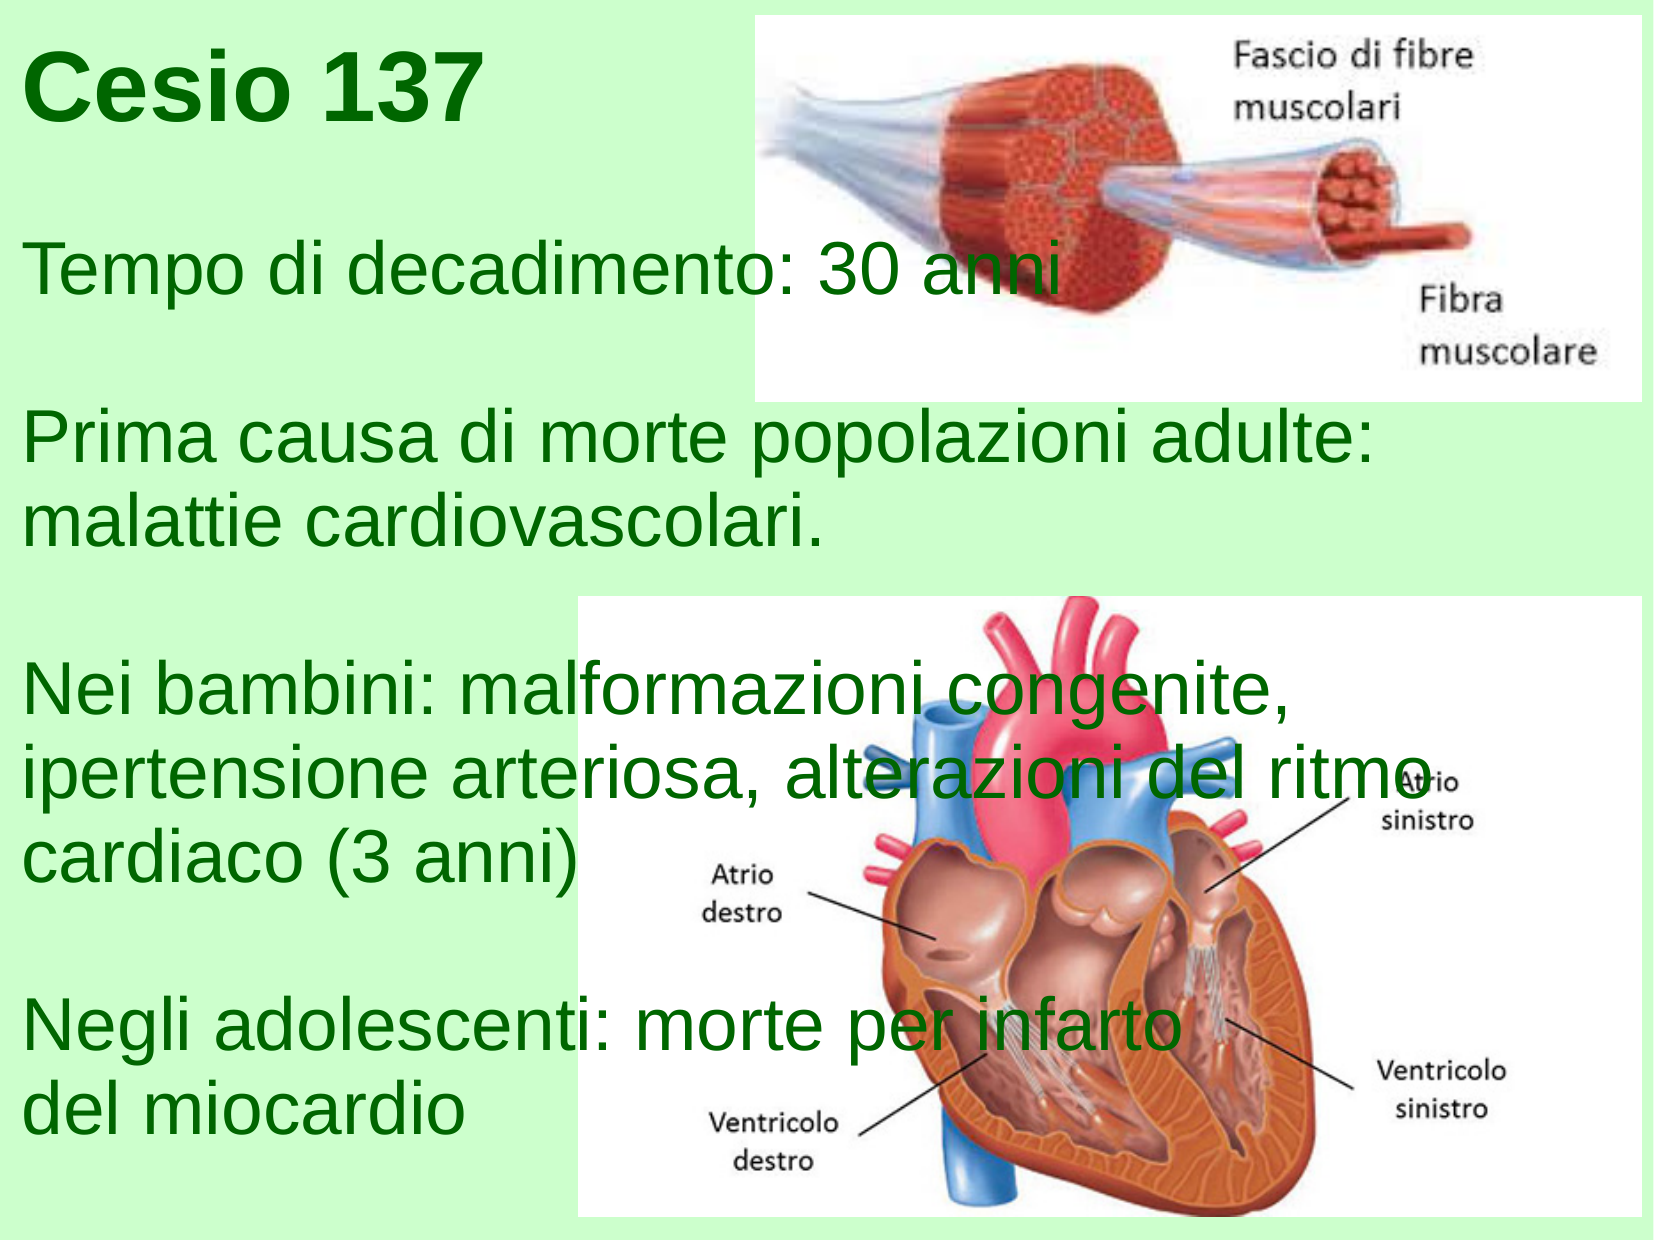

Cesio 137
Tempo di decadimento: 30 anni
Prima causa di morte popolazioni adulte:
malattie cardiovascolari.
Nei bambini: malformazioni congenite,
ipertensione arteriosa, alterazioni del ritmo
cardiaco (3 anni)
Negli adolescenti: morte per infarto
del miocardio